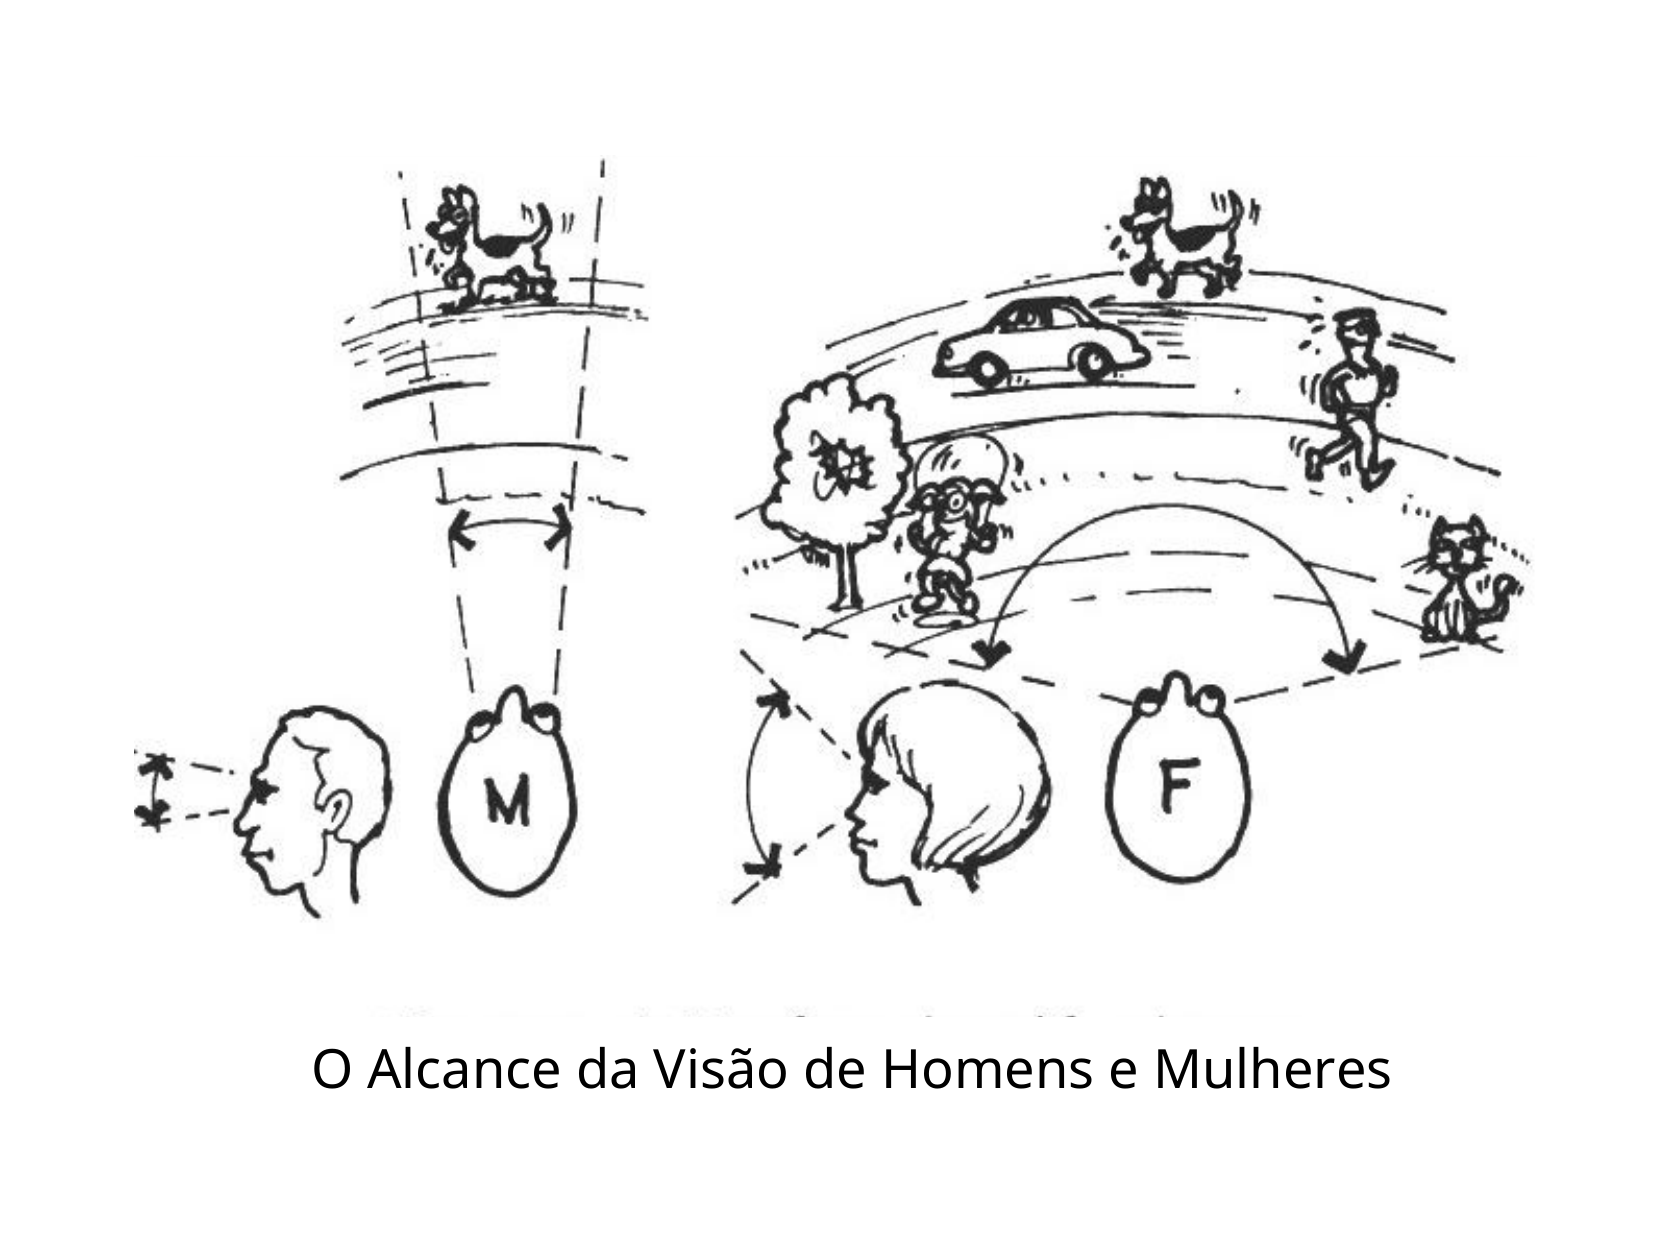

O Alcance da Visão de Homens e Mulheres